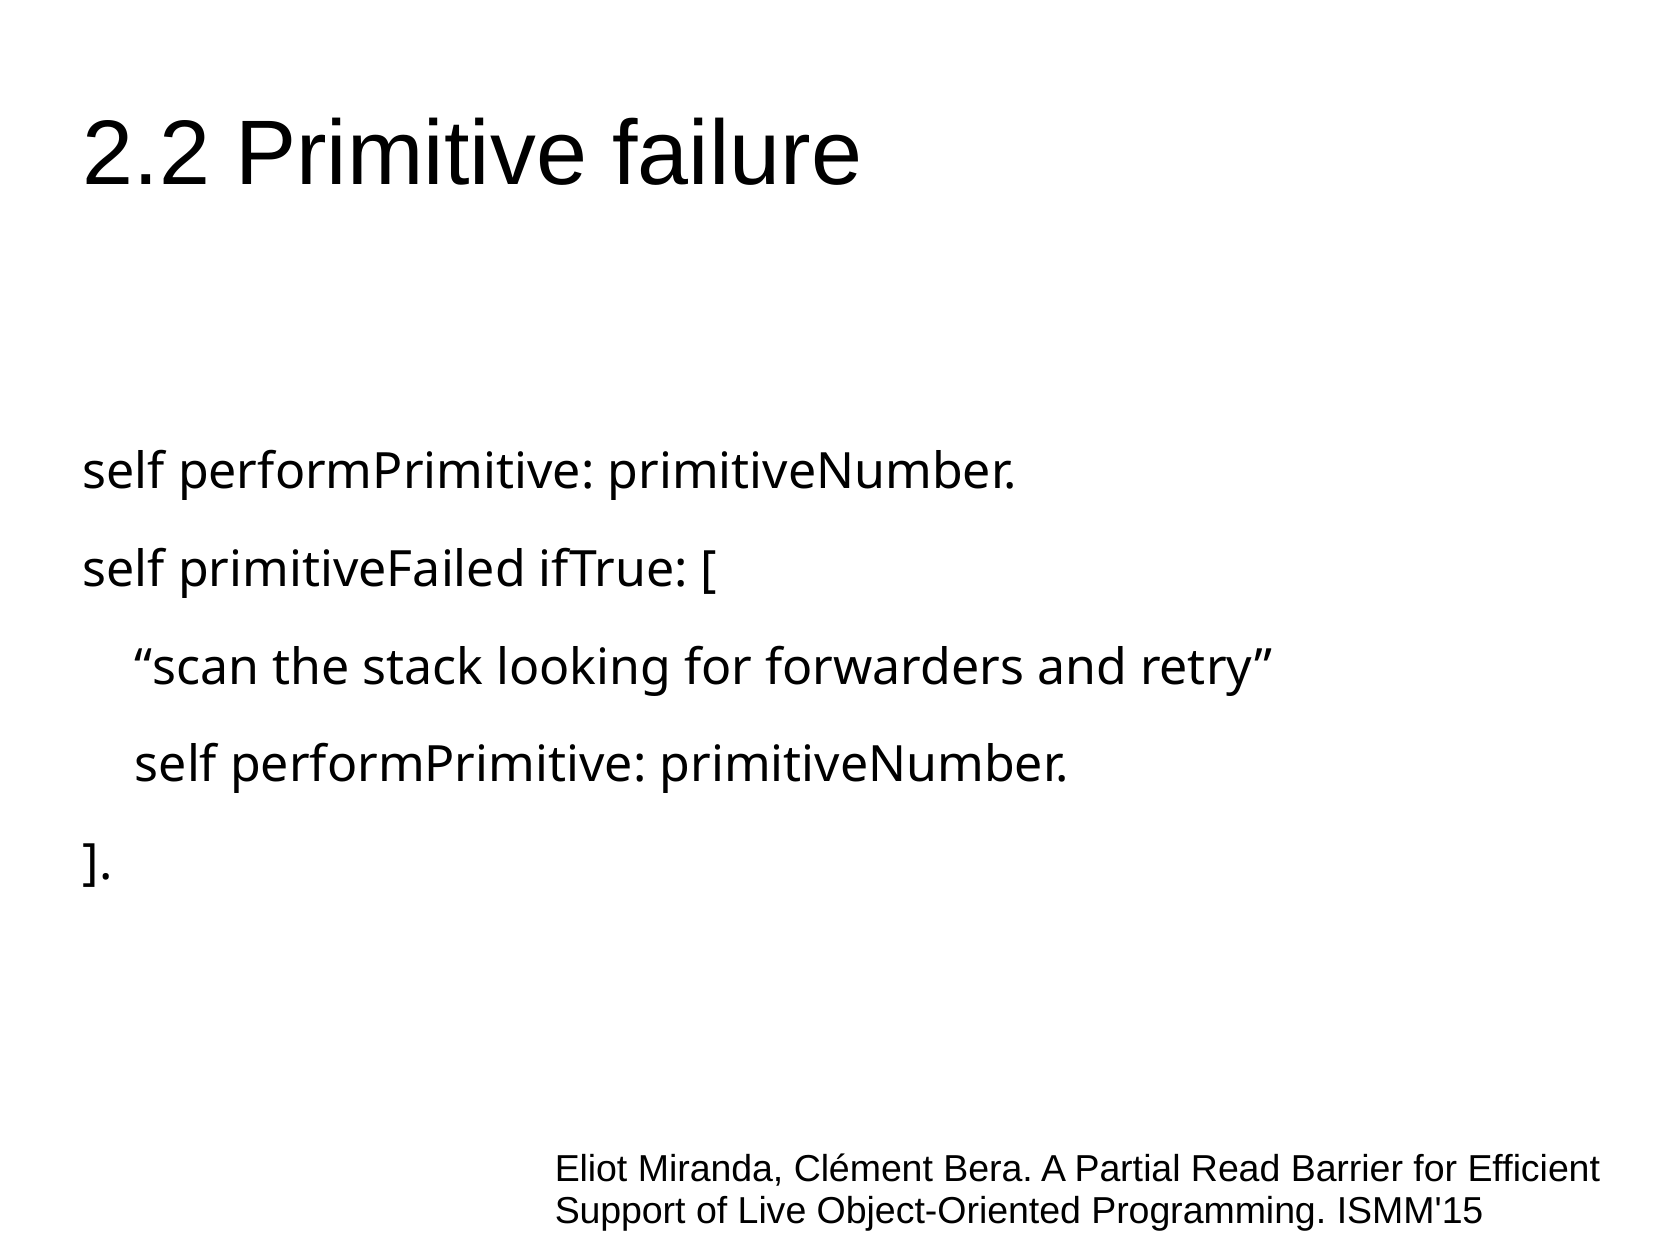

# 2.2 Primitive failure
self performPrimitive: primitiveNumber.
self primitiveFailed ifTrue: [
 “scan the stack looking for forwarders and retry”
 self performPrimitive: primitiveNumber.
].
Eliot Miranda, Clément Bera. A Partial Read Barrier for Efficient Support of Live Object-Oriented Programming. ISMM'15